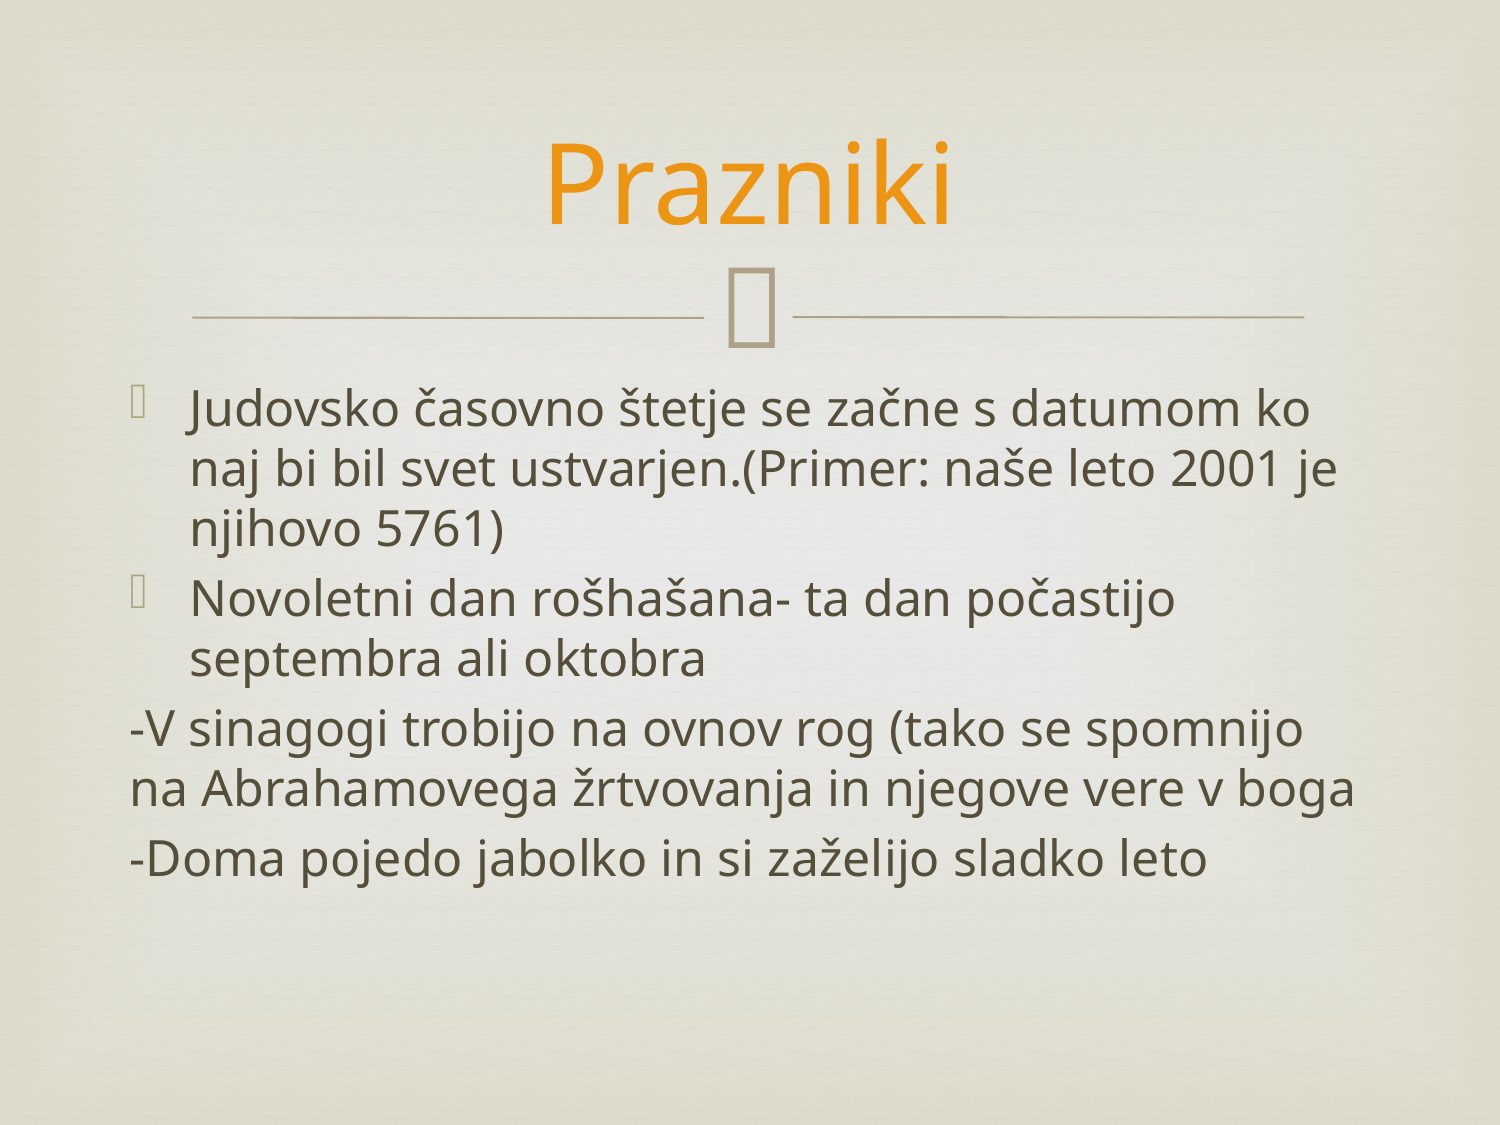

Prazniki
# Judovsko časovno štetje se začne s datumom ko naj bi bil svet ustvarjen.(Primer: naše leto 2001 je njihovo 5761)
Novoletni dan rošhašana- ta dan počastijo septembra ali oktobra
-V sinagogi trobijo na ovnov rog (tako se spomnijo na Abrahamovega žrtvovanja in njegove vere v boga
-Doma pojedo jabolko in si zaželijo sladko leto